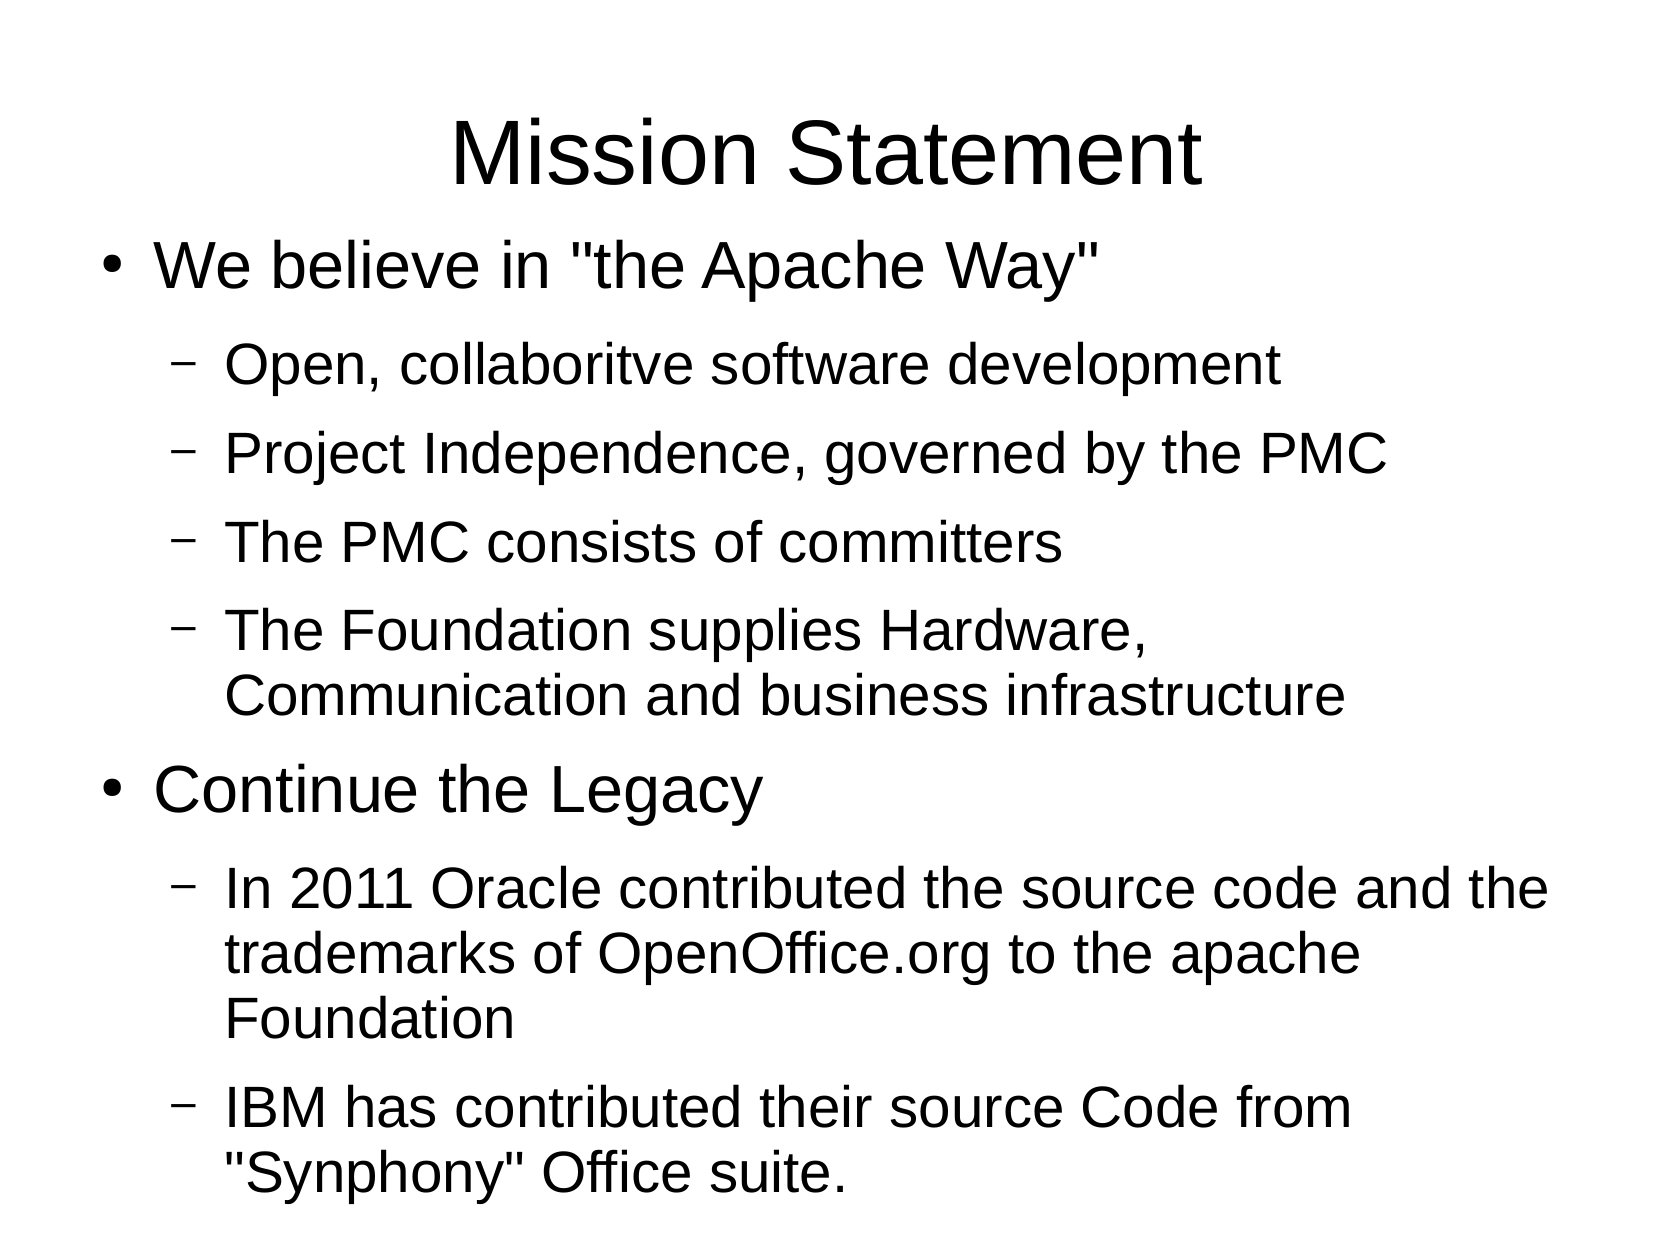

# Mission Statement
We believe in "the Apache Way"
Open, collaboritve software development
Project Independence, governed by the PMC
The PMC consists of committers
The Foundation supplies Hardware, Communication and business infrastructure
Continue the Legacy
In 2011 Oracle contributed the source code and the trademarks of OpenOffice.org to the apache Foundation
IBM has contributed their source Code from "Synphony" Office suite.